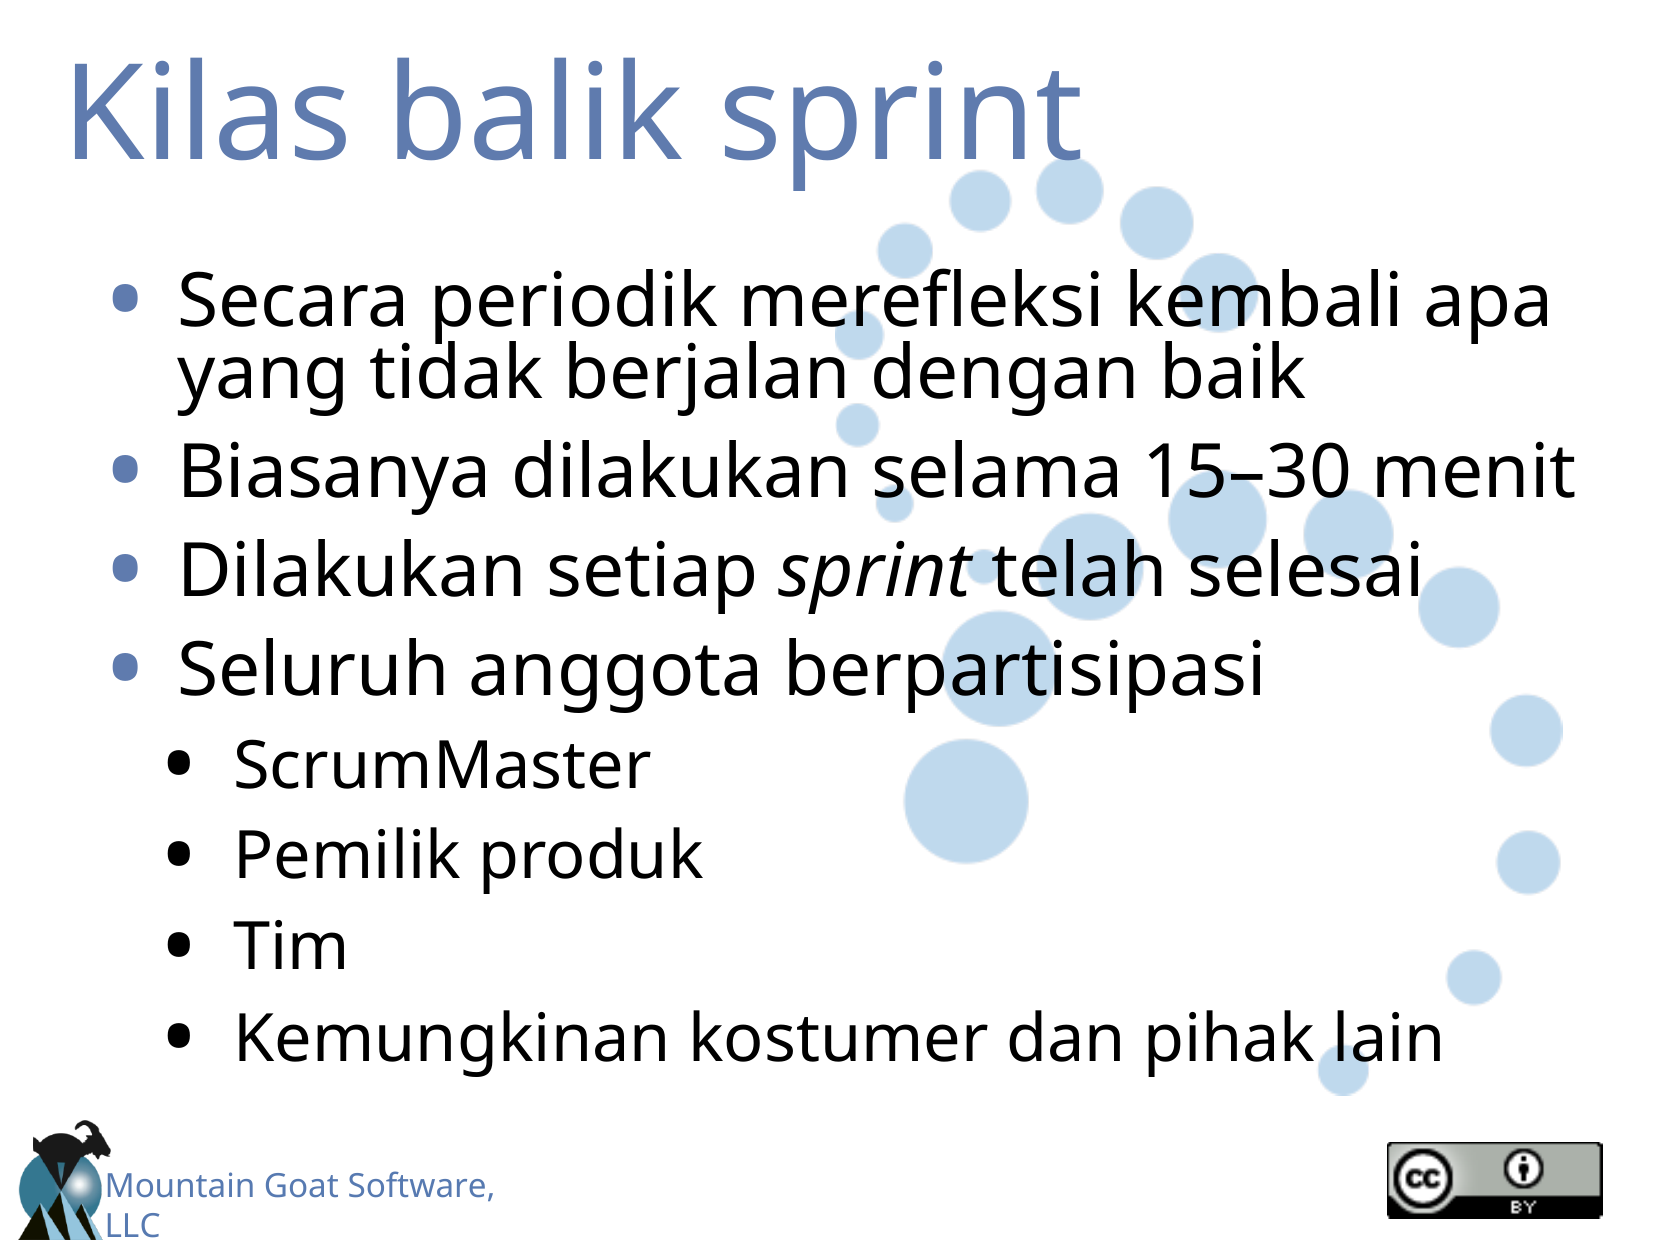

# Kilas balik sprint
Secara periodik merefleksi kembali apa yang tidak berjalan dengan baik
Biasanya dilakukan selama 15–30 menit
Dilakukan setiap sprint telah selesai
Seluruh anggota berpartisipasi
ScrumMaster
Pemilik produk
Tim
Kemungkinan kostumer dan pihak lain